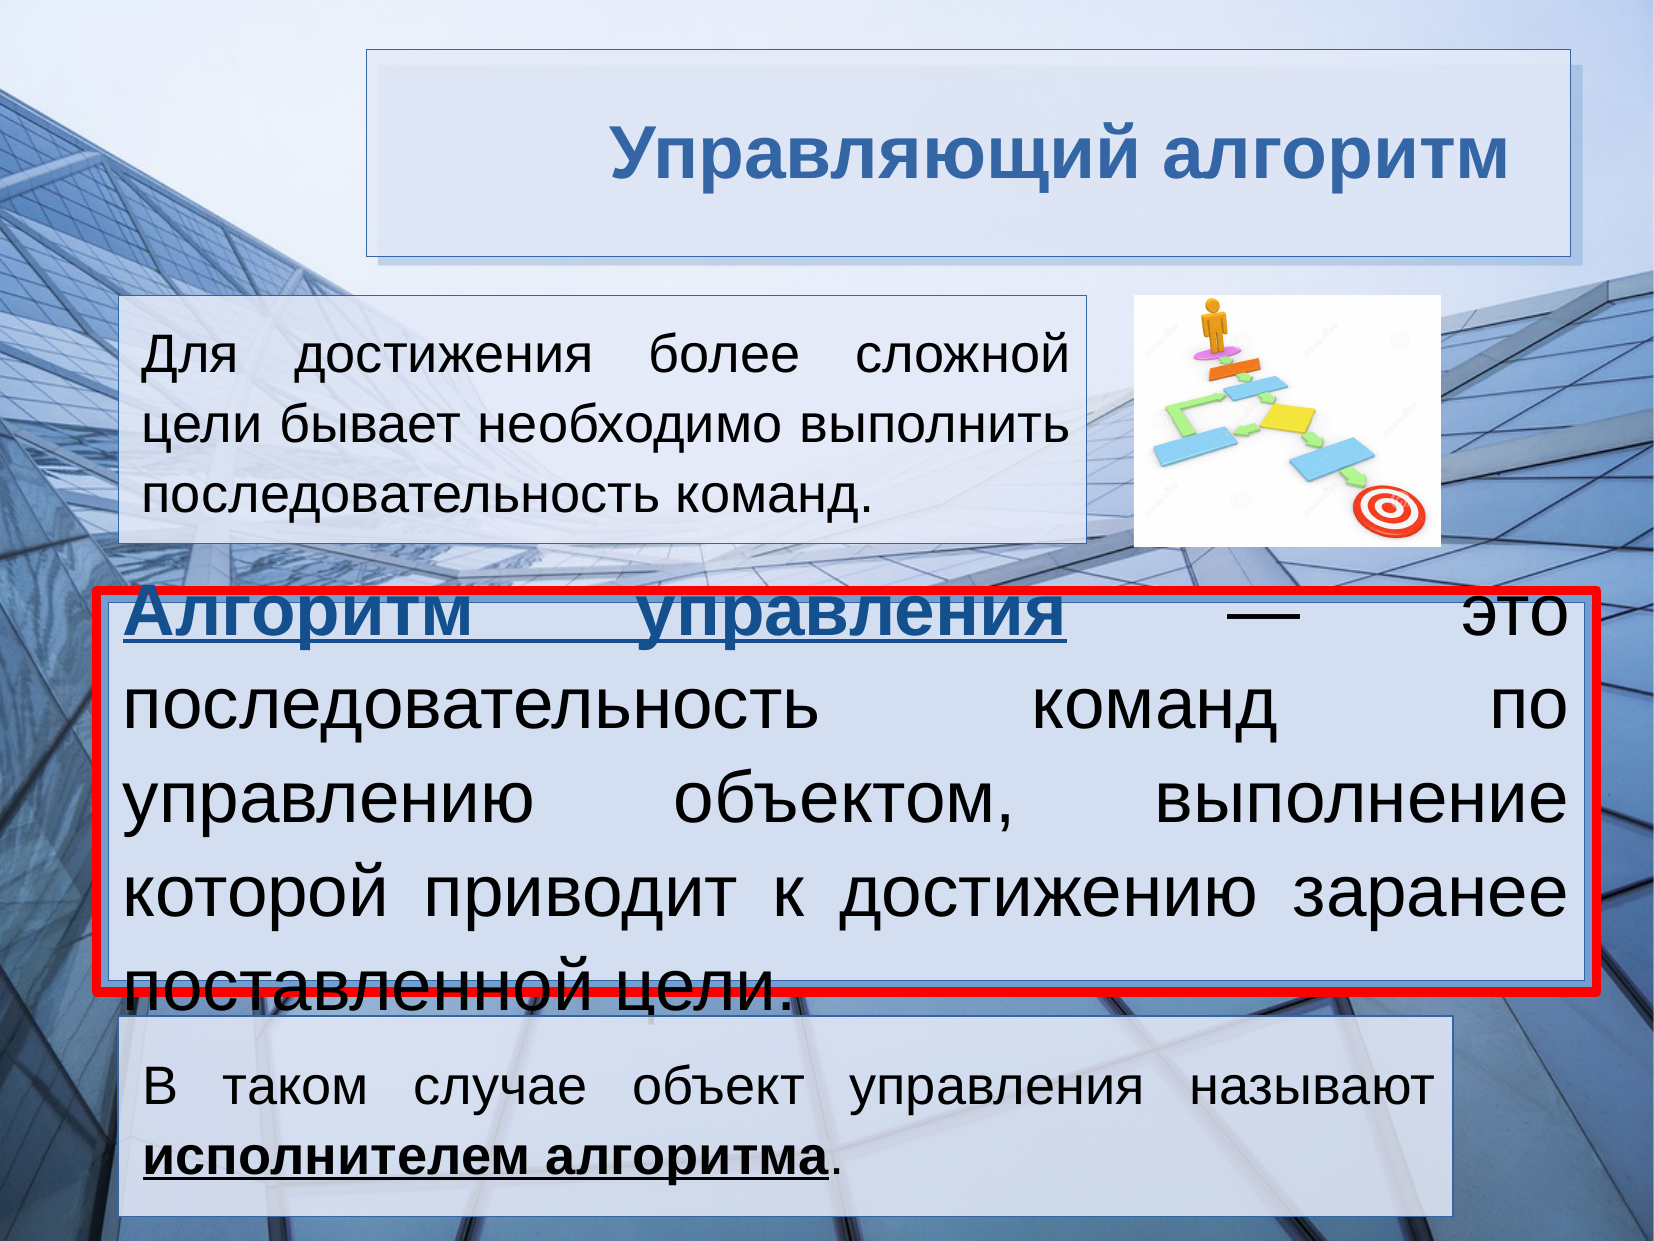

# Управляющий алгоритм
Для достижения более сложной цели бывает необходимо выполнить последовательность команд.
Алгоритм управления — это последовательность команд по управлению объектом, выполнение которой приводит к достижению заранее поставленной цели.
В таком случае объект управления называют исполнителем алгоритма.